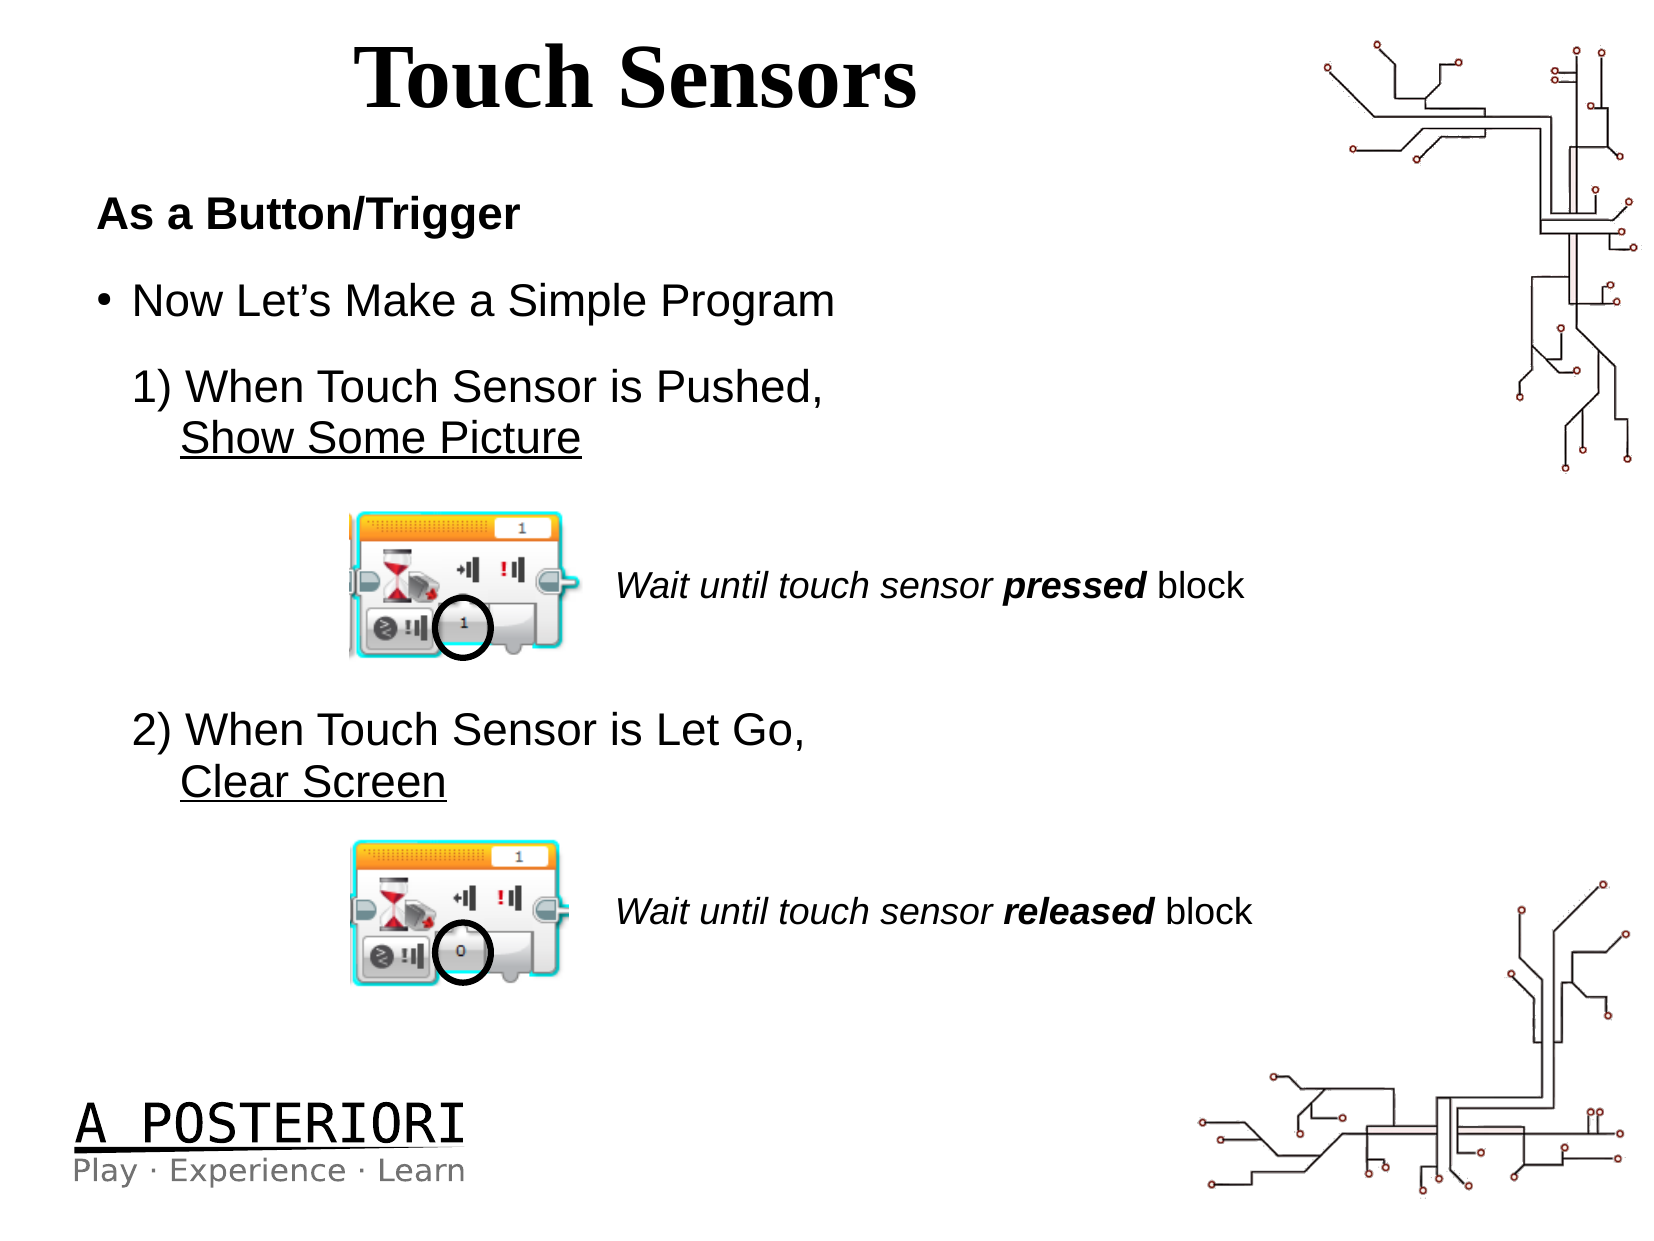

# Touch Sensors
As a Button/Trigger
Now Let’s Make a Simple Program
 When Touch Sensor is Pushed,
 Show Some Picture
 When Touch Sensor is Let Go,
 Clear Screen
Wait until touch sensor pressed block
Wait until touch sensor released block